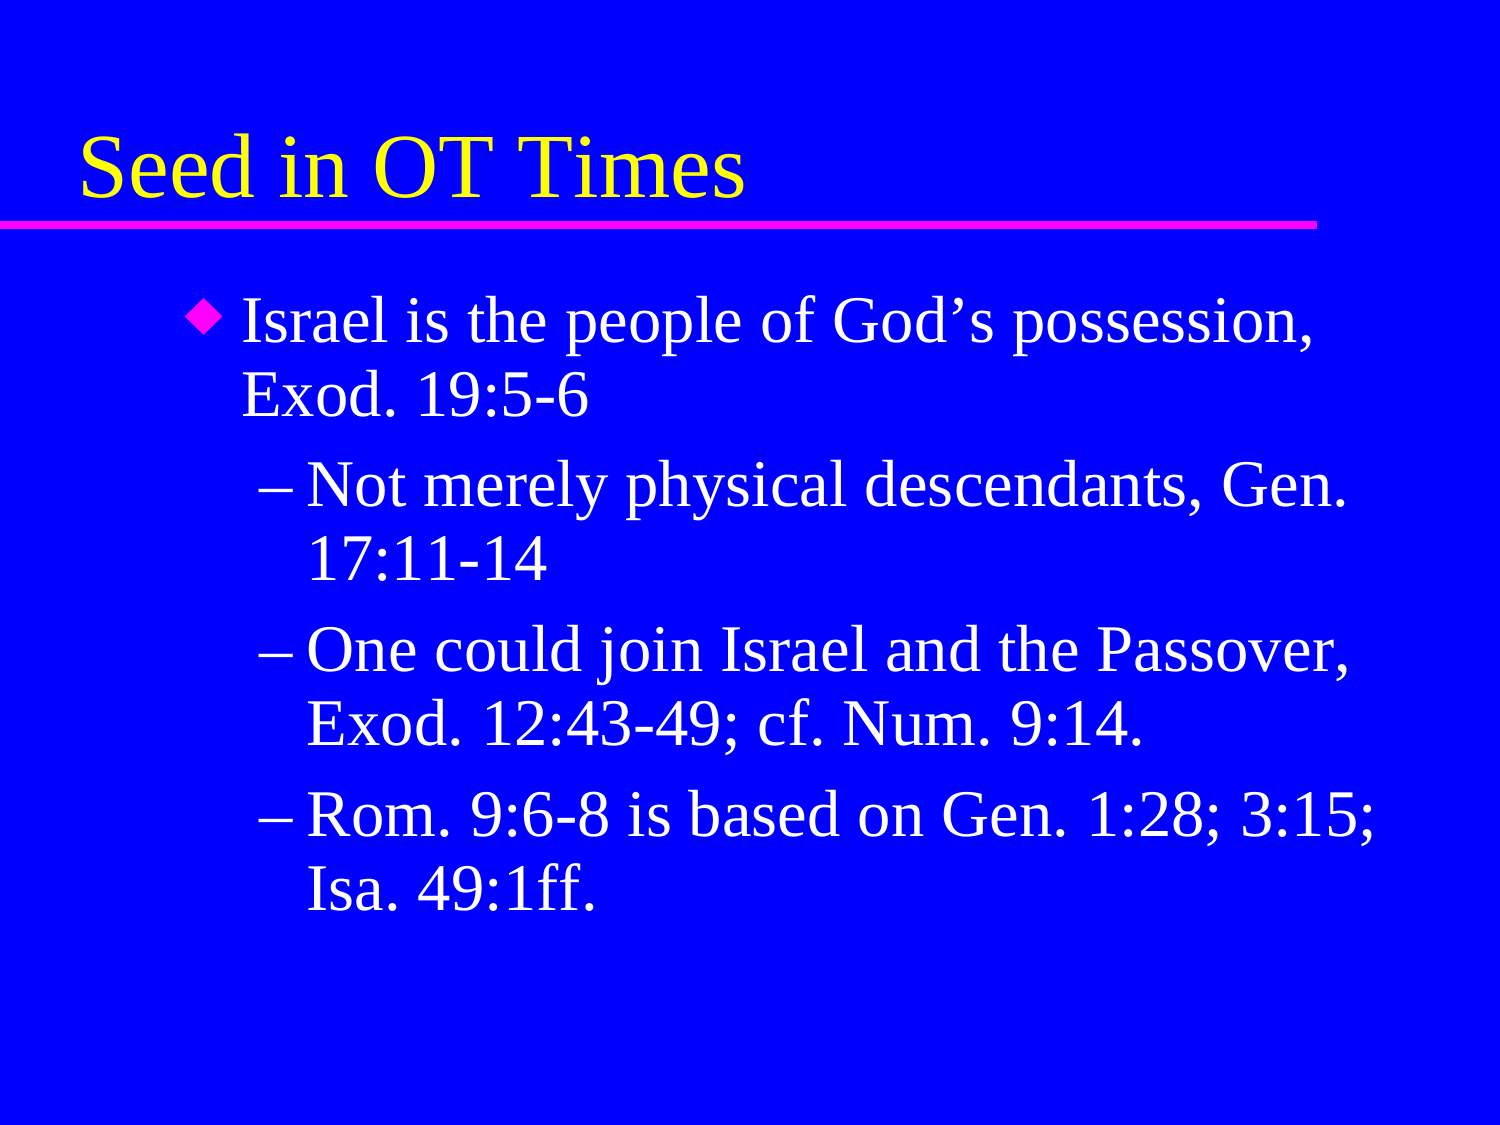

# Seed in OT Times
Israel is the people of God’s possession, Exod. 19:5-6
Not merely physical descendants, Gen. 17:11-14
One could join Israel and the Passover, Exod. 12:43-49; cf. Num. 9:14.
Rom. 9:6-8 is based on Gen. 1:28; 3:15; Isa. 49:1ff.